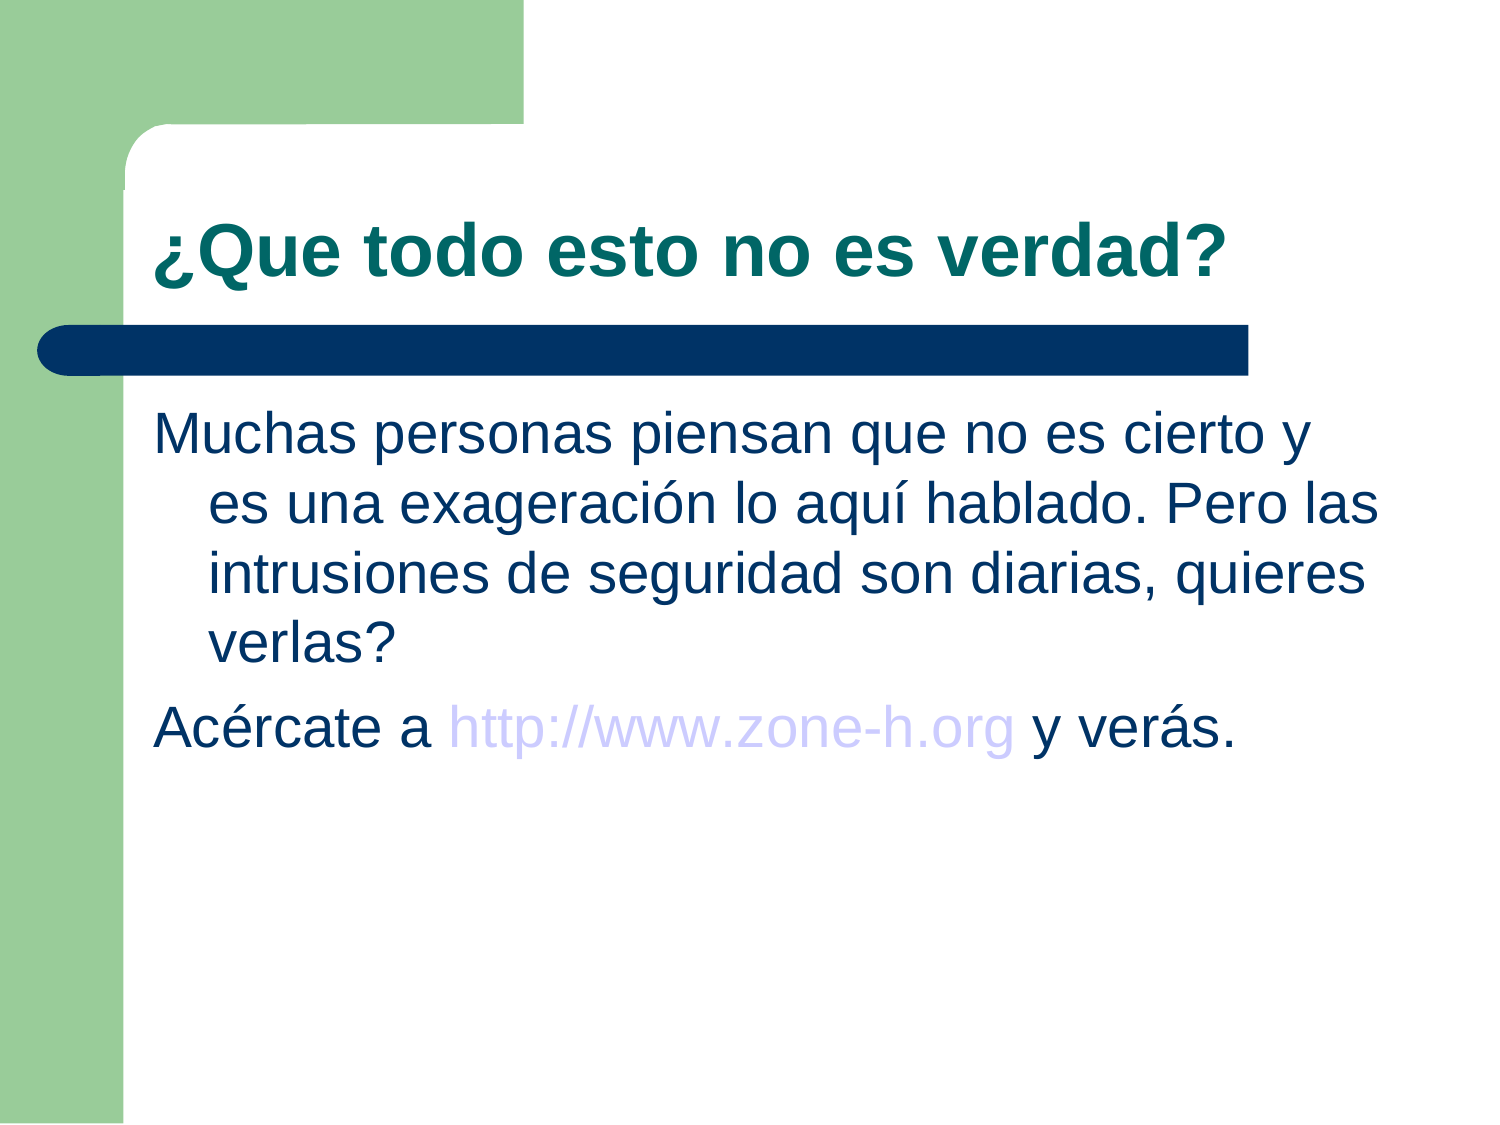

# ¿Que todo esto no es verdad?
Muchas personas piensan que no es cierto y es una exageración lo aquí hablado. Pero las intrusiones de seguridad son diarias, quieres verlas?
Acércate a http://www.zone-h.org y verás.